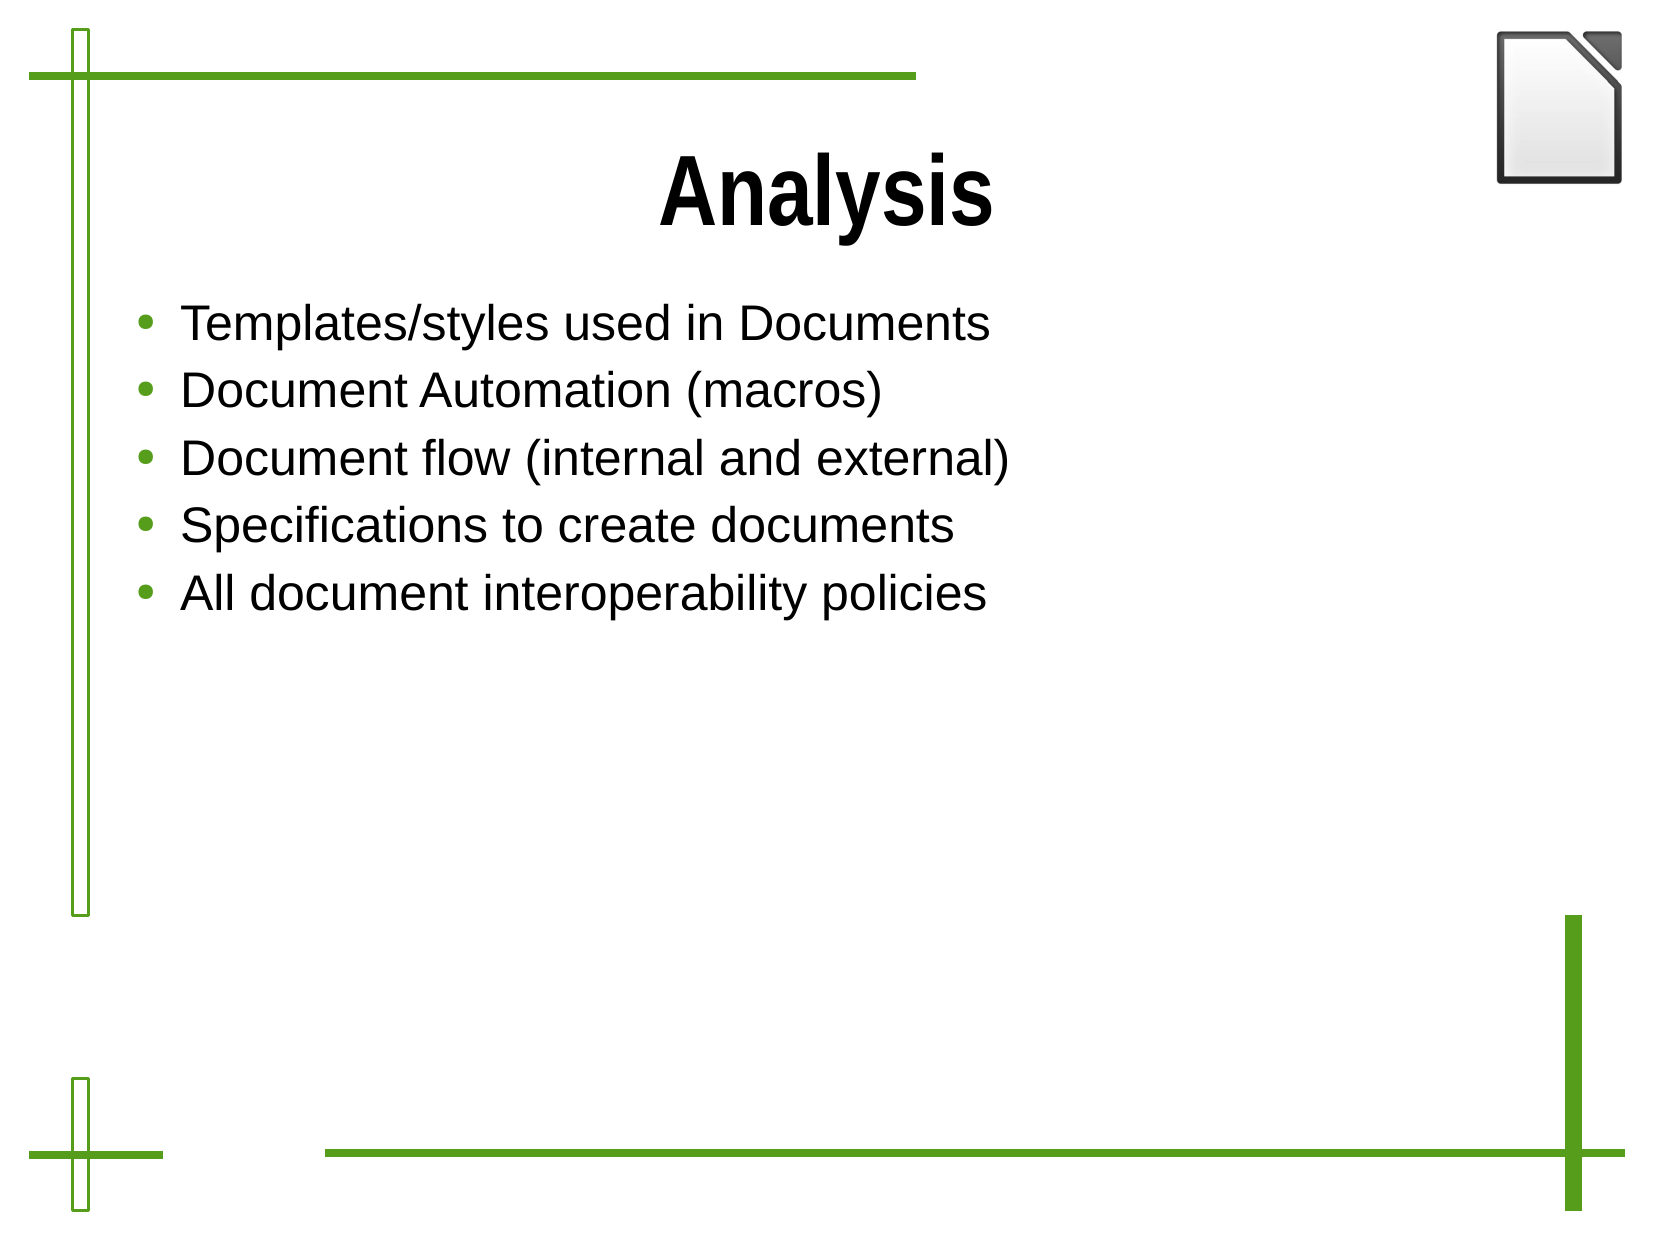

# Analysis
Templates/styles used in Documents
Document Automation (macros)
Document flow (internal and external)
Specifications to create documents
All document interoperability policies